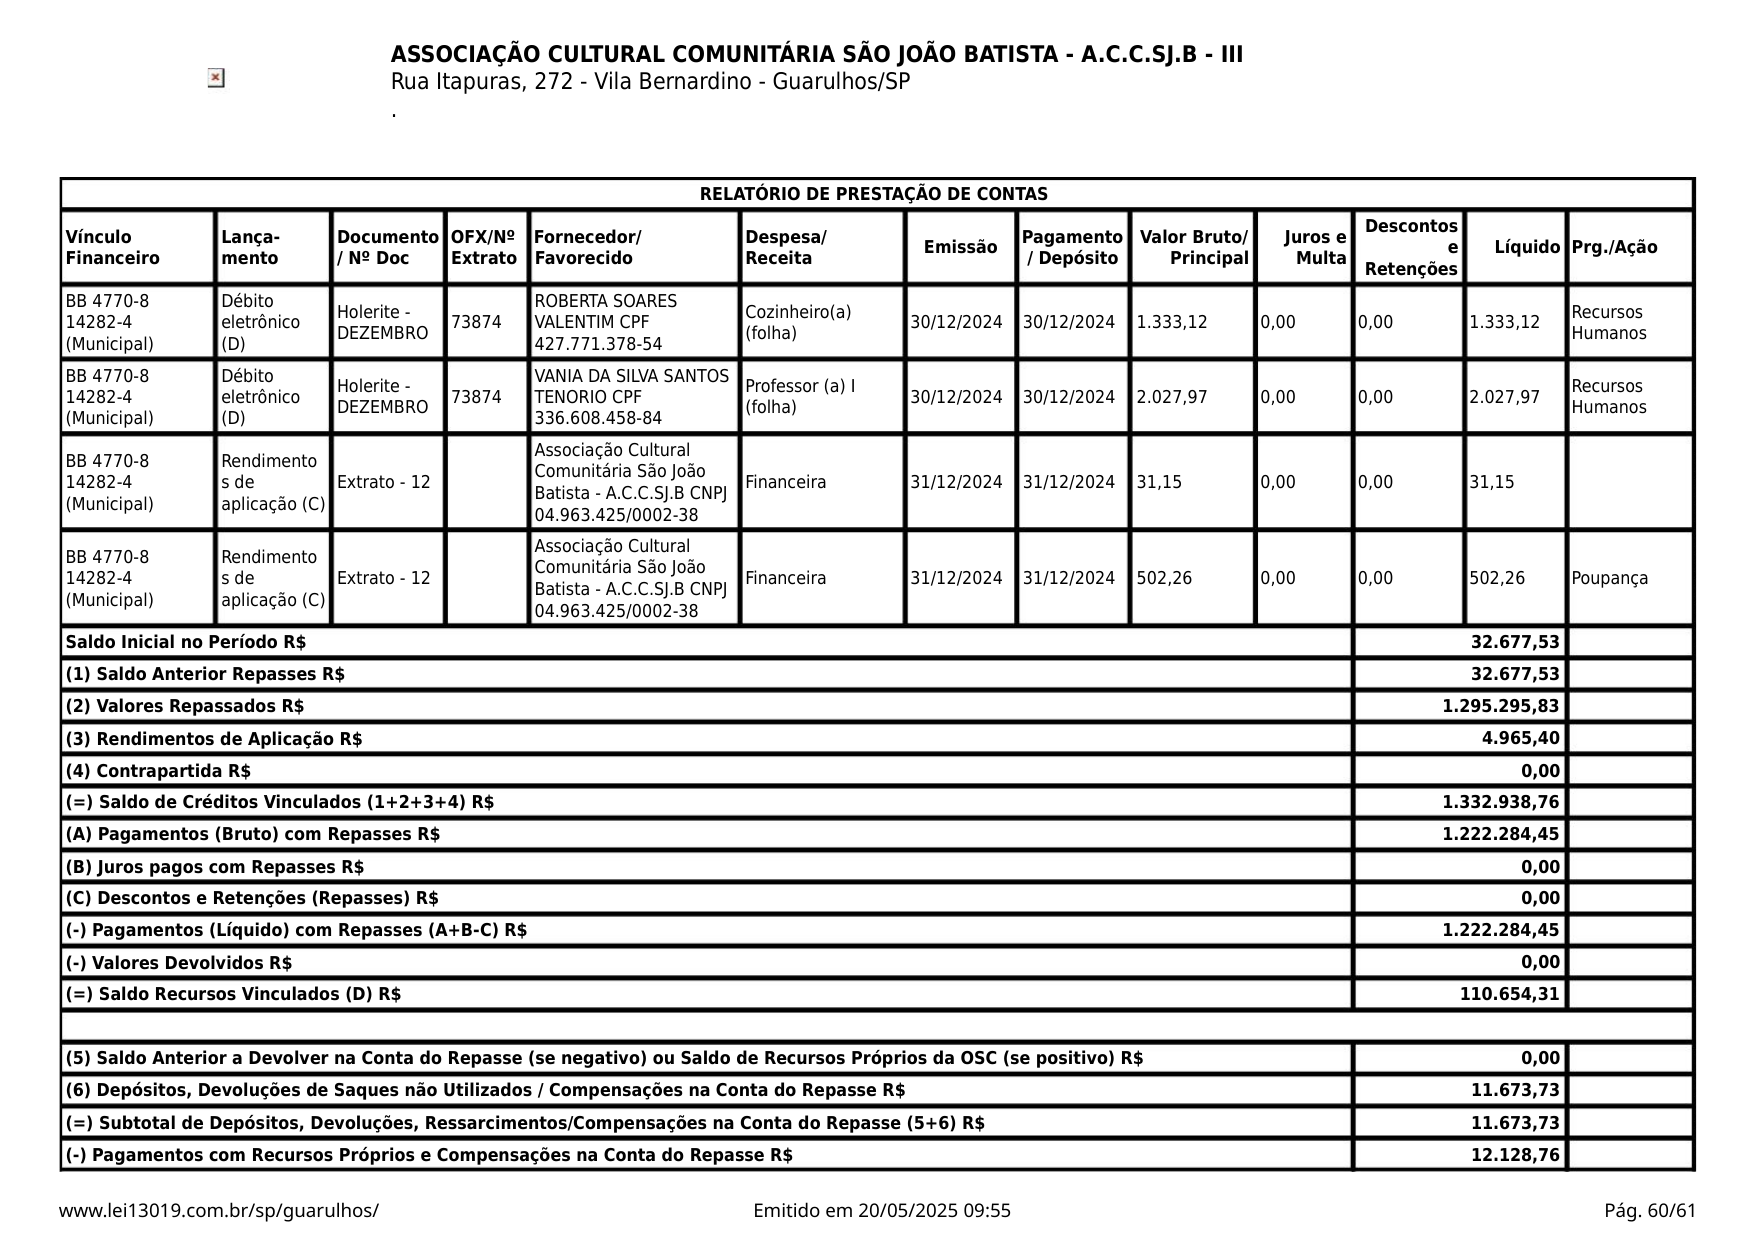

ASSOCIAÇÃO CULTURAL COMUNITÁRIA SÃO JOÃO BATISTA - A.C.C.SJ.B - III
Rua Itapuras, 272 - Vila Bernardino - Guarulhos/SP
.
RELATÓRIO DE PRESTAÇÃO DE CONTAS
Descontos
e
Retenções
Vínculo
Financeiro
Lança-
mento
Documento OFX/Nº Fornecedor/
Despesa/
Receita
Pagamento Valor Bruto/
/ Depósito Principal
Juros e
Multa
Emissão
Líquido Prg./Ação
/ Nº Doc
Extrato Favorecido
BB 4770-8
14282-4
(Municipal)
Débito
eletrônico
(D)
ROBERTA SOARES
VALENTIM CPF
427.771.378-54
Holerite -
DEZEMBRO
Cozinheiro(a)
(folha)
Recursos
Humanos
73874
73874
30/12/2024 30/12/2024 1.333,12
30/12/2024 30/12/2024 2.027,97
0,00
0,00
0,00
1.333,12
BB 4770-8
14282-4
(Municipal)
Débito
eletrônico
(D)
VANIA DA SILVA SANTOS
TENORIO CPF
336.608.458-84
Holerite -
DEZEMBRO
Professor (a) I
(folha)
Recursos
Humanos
0,00
0,00
2.027,97
31,15
Associação Cultural
Comunitária São João
Batista - A.C.C.SJ.B CNPJ
04.963.425/0002-38
BB 4770-8
14282-4
(Municipal)
Rendimento
s de
aplicação (C)
Extrato - 12
Extrato - 12
Financeira
Financeira
31/12/2024 31/12/2024 31,15
31/12/2024 31/12/2024 502,26
0,00
0,00
Associação Cultural
Comunitária São João
Batista - A.C.C.SJ.B CNPJ
04.963.425/0002-38
BB 4770-8
14282-4
(Municipal)
Rendimento
s de
aplicação (C)
0,00
502,26
Poupança
Saldo Inicial no Período R$
32.677,53
32.677,53
(1) Saldo Anterior Repasses R$
(2) Valores Repassados R$
(3) Rendimentos de Aplicação R$
(4) Contrapartida R$
1.295.295,83
4.965,40
0,00
(=) Saldo de Créditos Vinculados (1+2+3+4) R$
(A) Pagamentos (Bruto) com Repasses R$
(B) Juros pagos com Repasses R$
1.332.938,76
1.222.284,45
0,00
(C) Descontos e Retenções (Repasses) R$
(-) Pagamentos (Líquido) com Repasses (A+B-C) R$
(-) Valores Devolvidos R$
0,00
1.222.284,45
0,00
(=) Saldo Recursos Vinculados (D) R$
110.654,31
(5) Saldo Anterior a Devolver na Conta do Repasse (se negativo) ou Saldo de Recursos Próprios da OSC (se positivo) R$
(6) Depósitos, Devoluções de Saques não Utilizados / Compensações na Conta do Repasse R$
(=) Subtotal de Depósitos, Devoluções, Ressarcimentos/Compensações na Conta do Repasse (5+6) R$
(-) Pagamentos com Recursos Próprios e Compensações na Conta do Repasse R$
0,00
11.673,73
11.673,73
12.128,76
www.lei13019.com.br/sp/guarulhos/
Emitido em 20/05/2025 09:55
Pág. 60/61